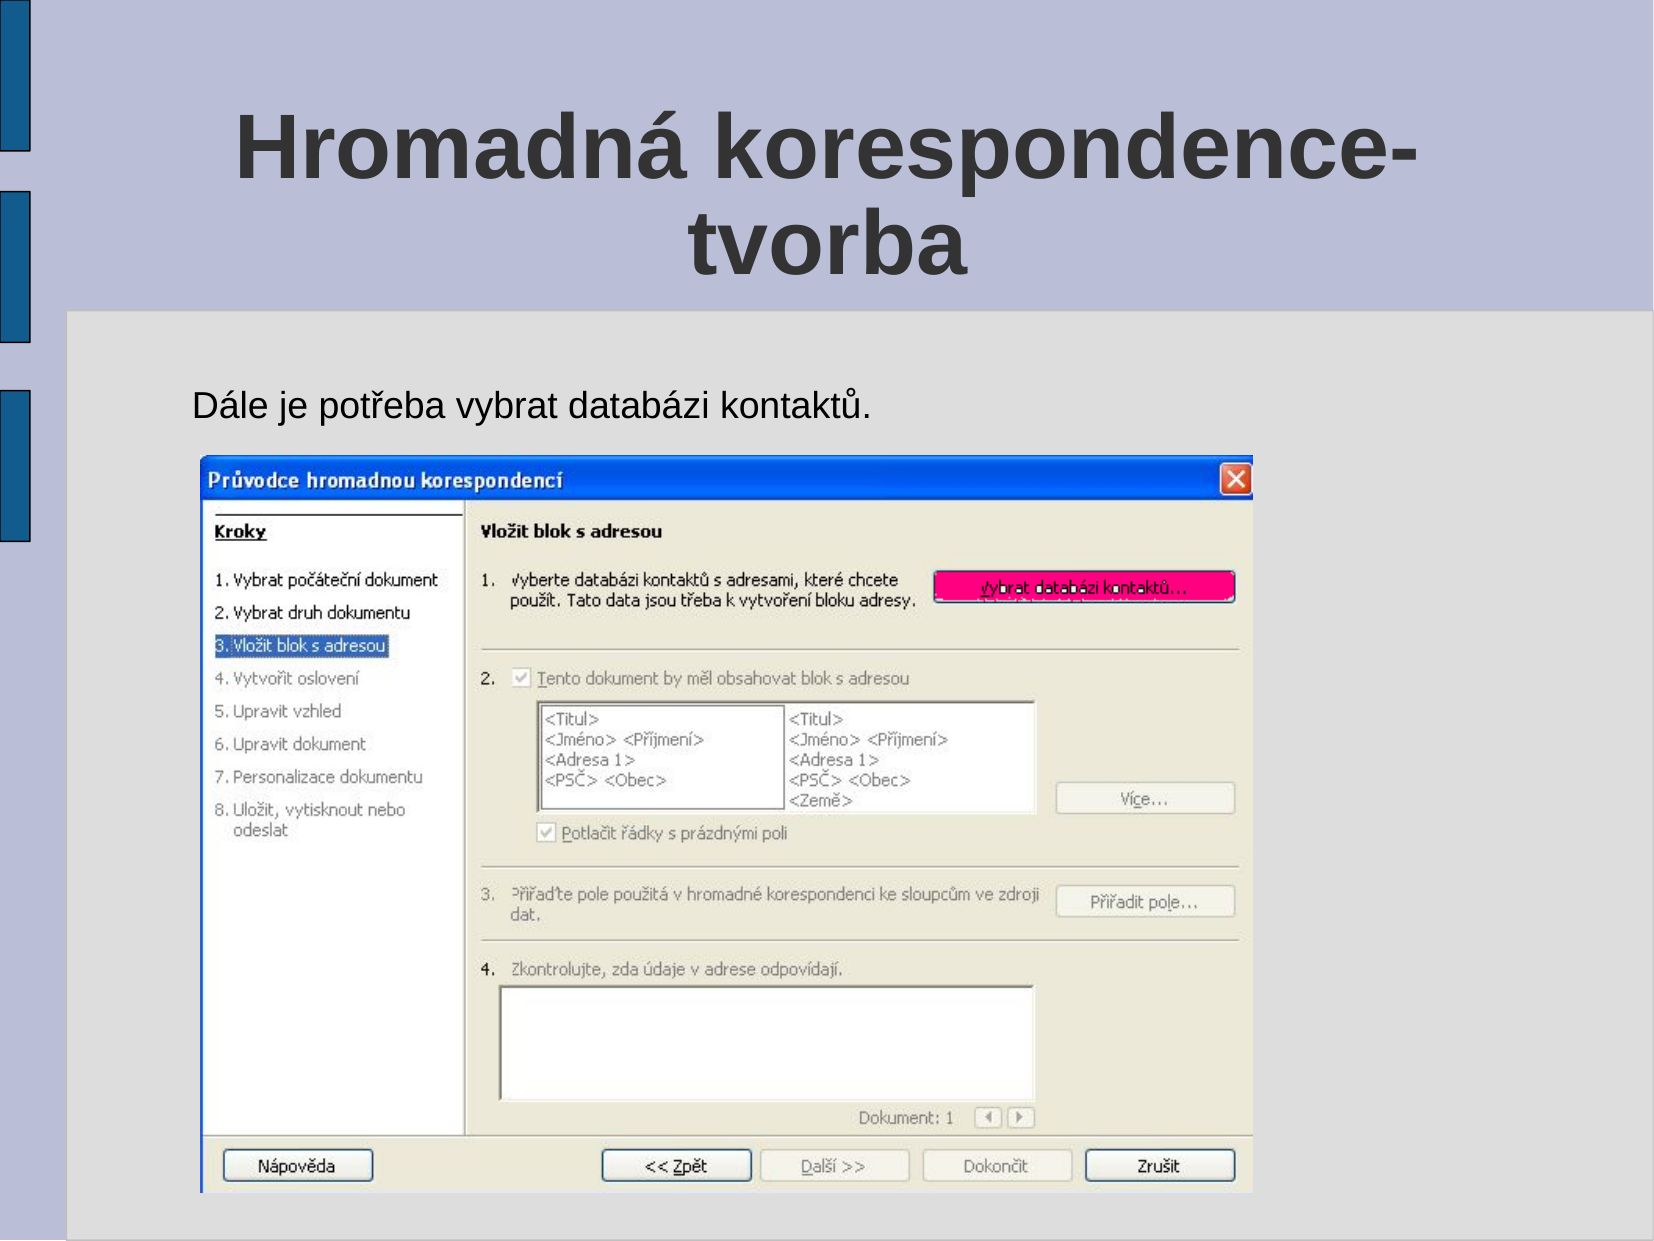

# Hromadná korespondence- tvorba
Dále je potřeba vybrat databázi kontaktů.